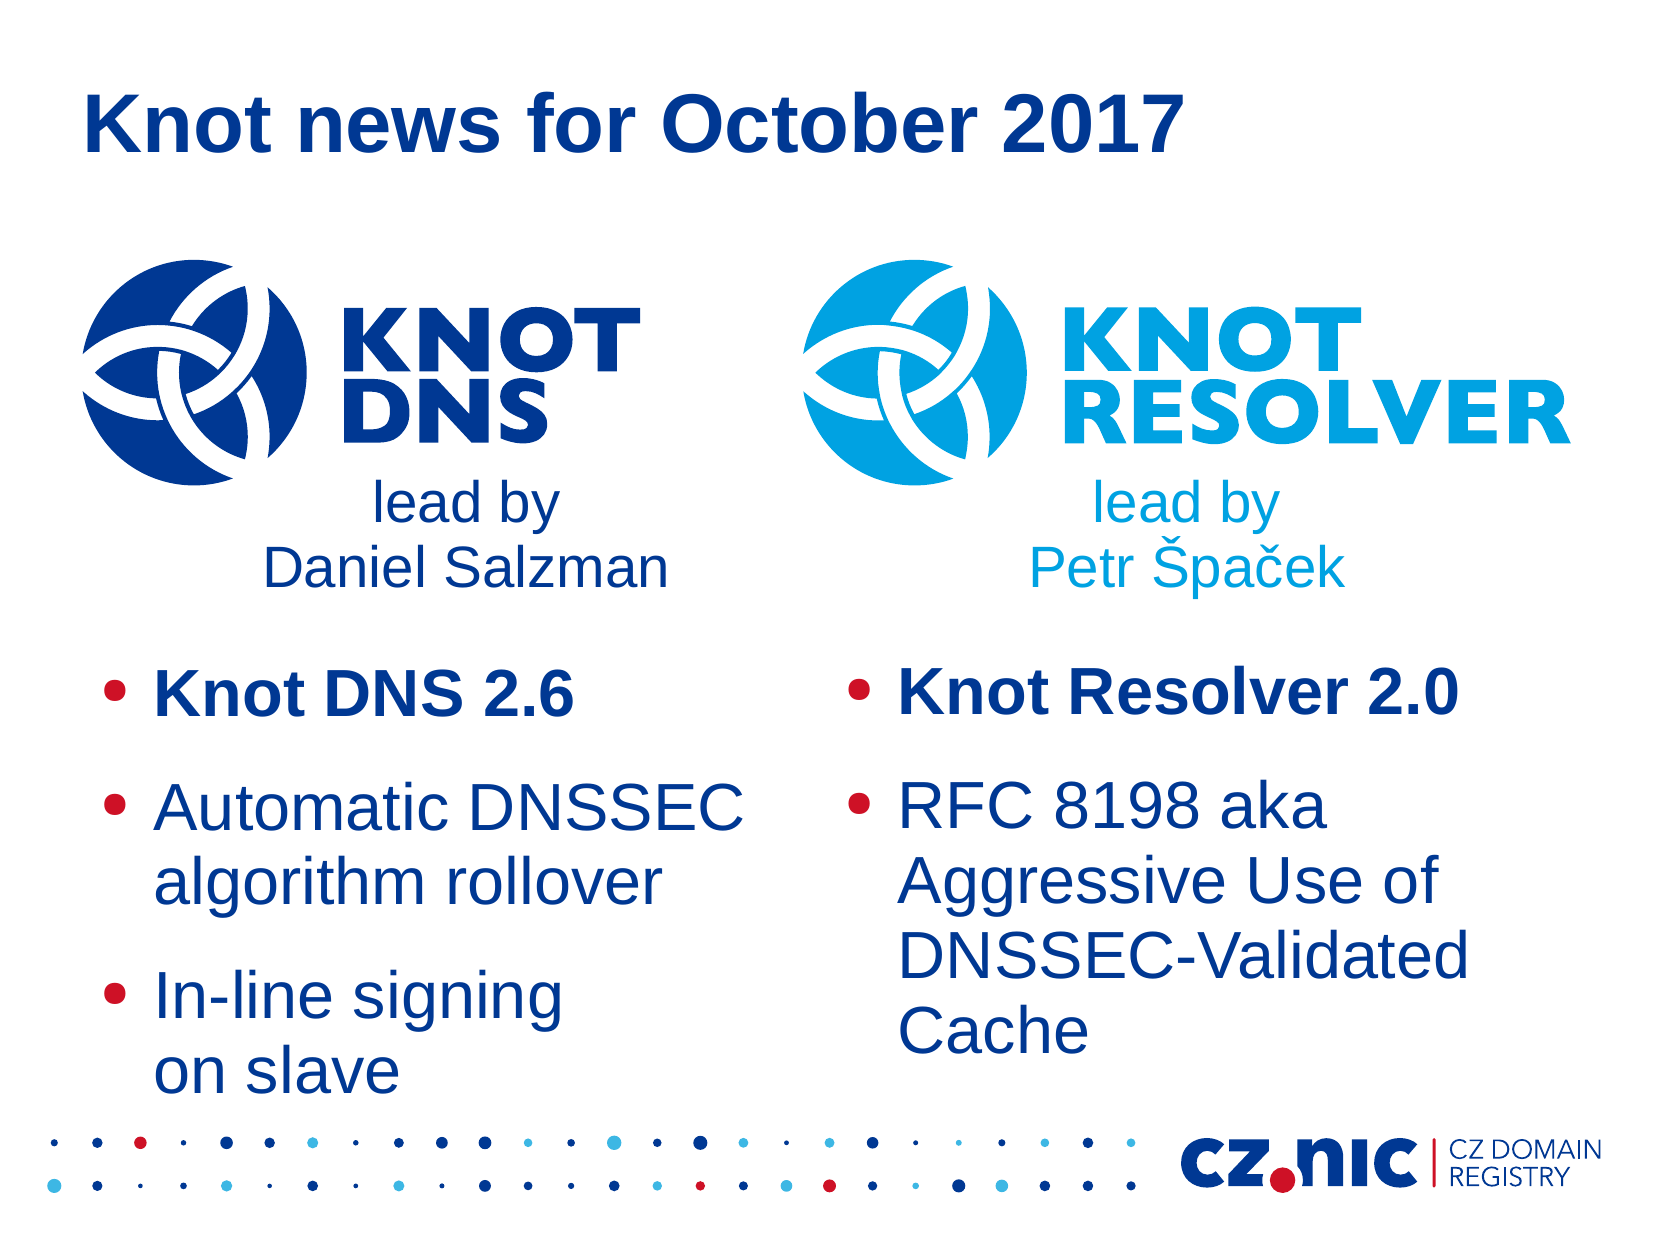

# Knot news for October 2017
lead by
Petr Špaček
Knot Resolver 2.0
RFC 8198 aka Aggressive Use of DNSSEC-Validated Cache
Knot DNS 2.6
Automatic DNSSEC
algorithm rollover
In-line signing
on slave